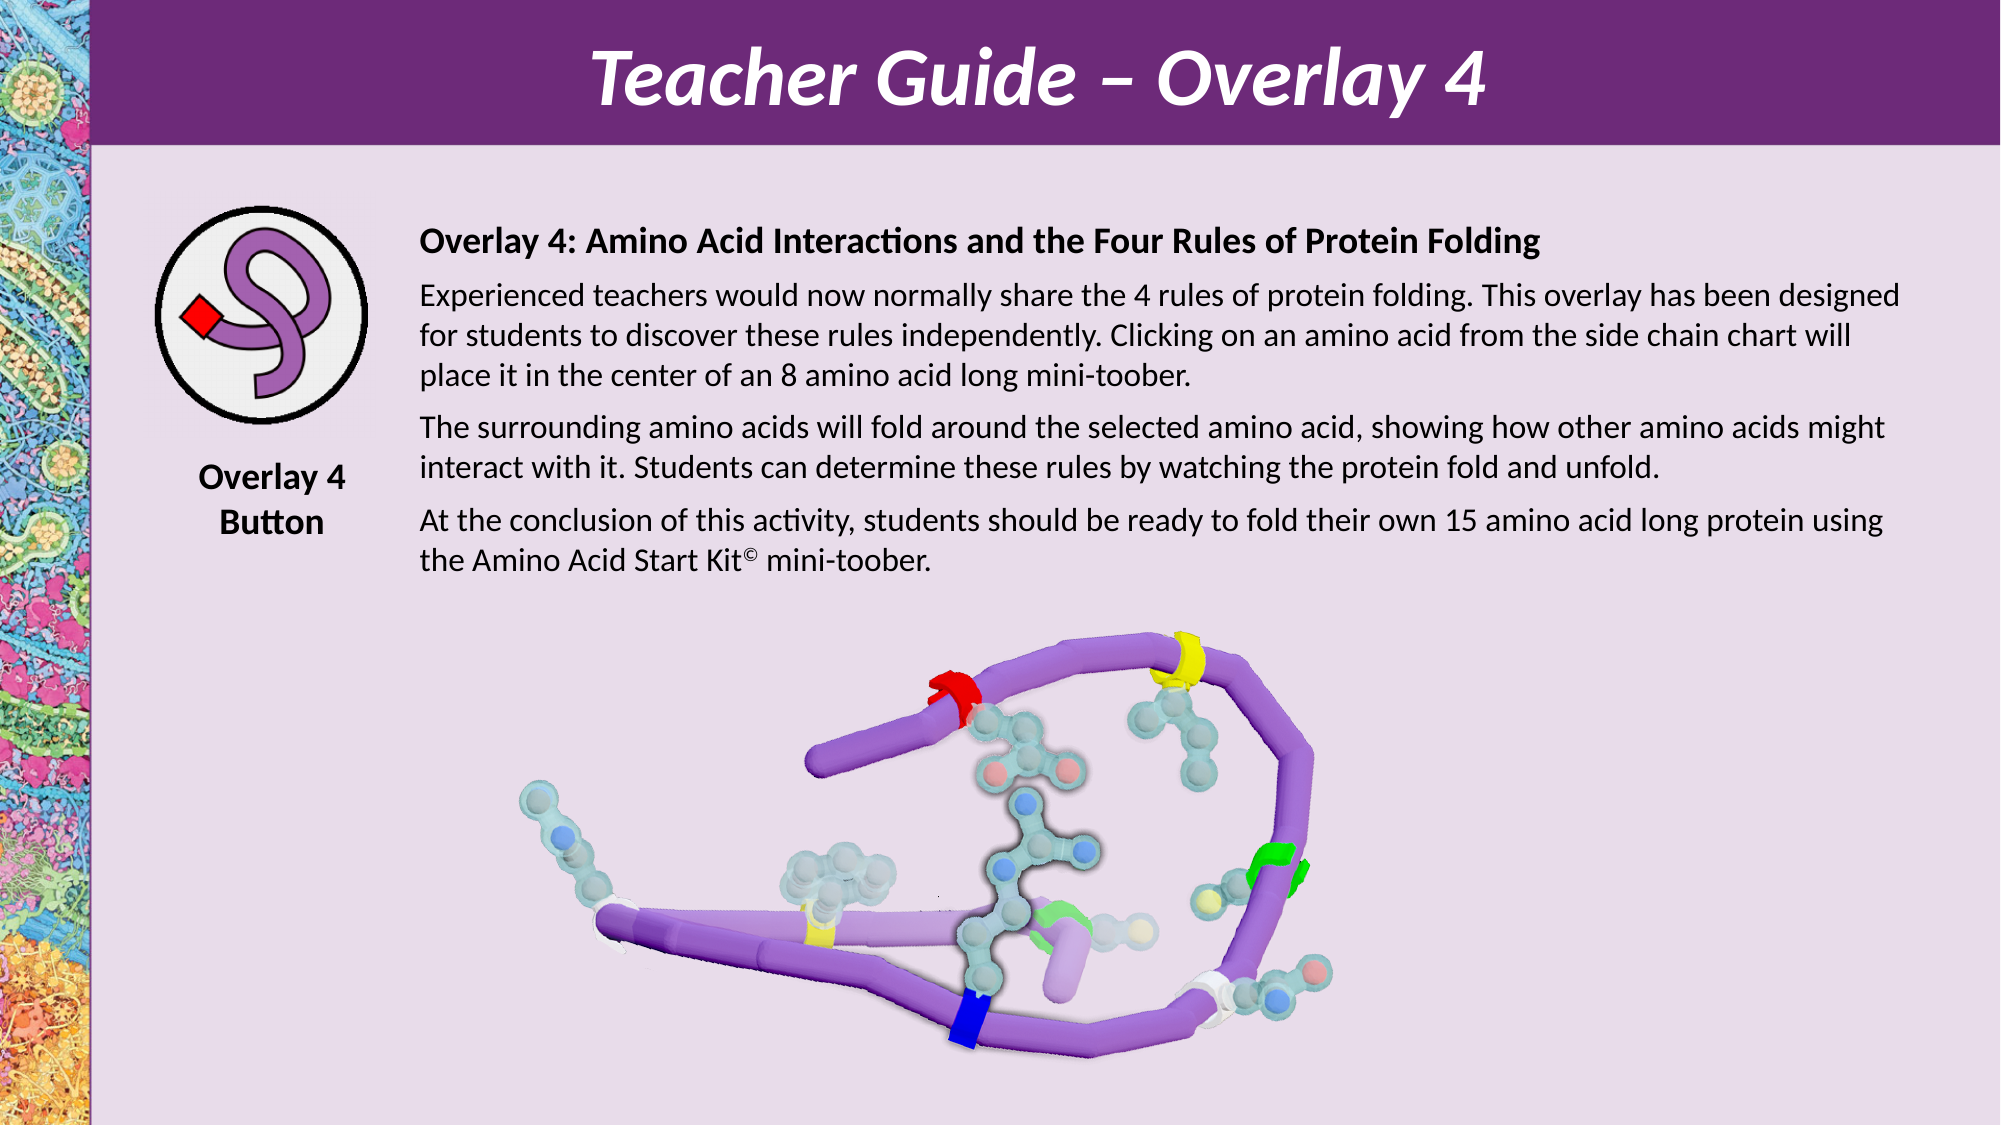

Teacher Guide – Overlay 4
Overlay 4: Amino Acid Interactions and the Four Rules of Protein Folding
Experienced teachers would now normally share the 4 rules of protein folding. This overlay has been designed for students to discover these rules independently. Clicking on an amino acid from the side chain chart will place it in the center of an 8 amino acid long mini-toober.
The surrounding amino acids will fold around the selected amino acid, showing how other amino acids might interact with it. Students can determine these rules by watching the protein fold and unfold.
At the conclusion of this activity, students should be ready to fold their own 15 amino acid long protein using the Amino Acid Start Kit© mini-toober.
Overlay 4 Button